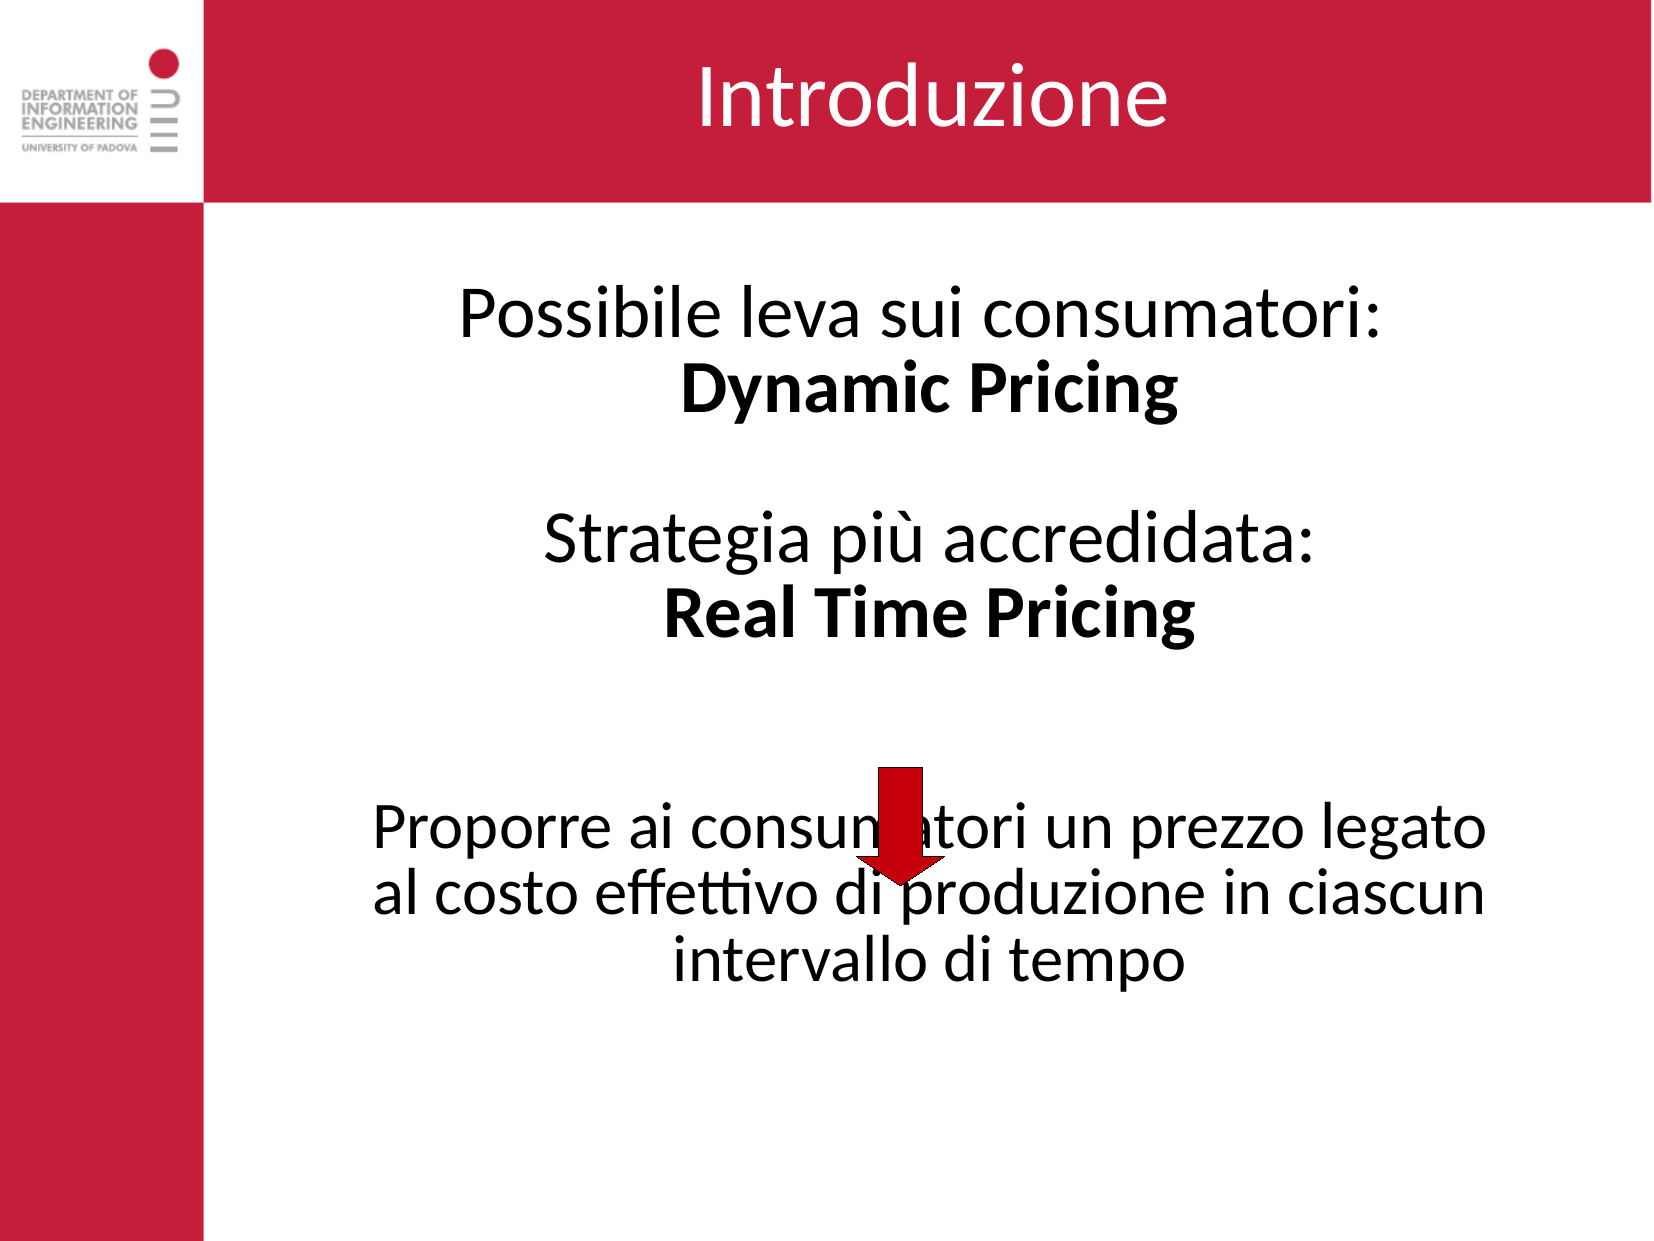

# Introduzione
Possibile leva sui consumatori:
Dynamic Pricing
Strategia più accredidata:
Real Time Pricing
Proporre ai consumatori un prezzo legato
 al costo effettivo di produzione in ciascun
intervallo di tempo